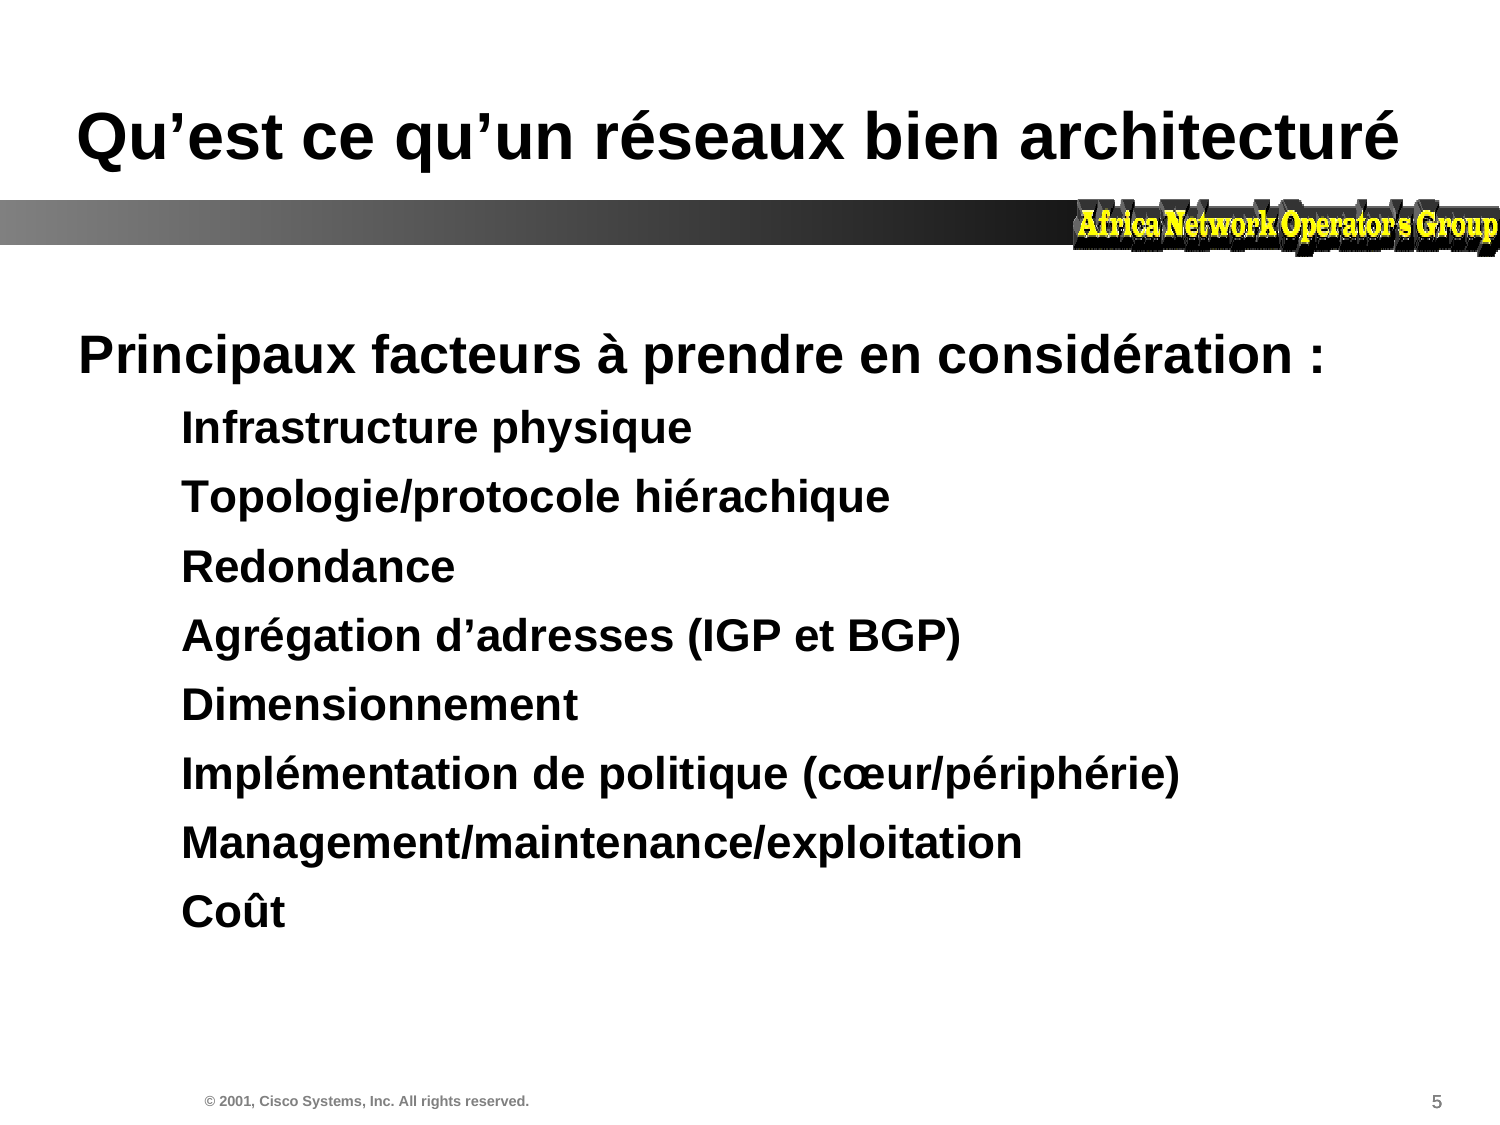

# Qu’est ce qu’un réseaux bien architecturé
Principaux facteurs à prendre en considération :
Infrastructure physique
Topologie/protocole hiérachique
Redondance
Agrégation d’adresses (IGP et BGP)‏
Dimensionnement
Implémentation de politique (cœur/périphérie)‏
Management/maintenance/exploitation
Coût